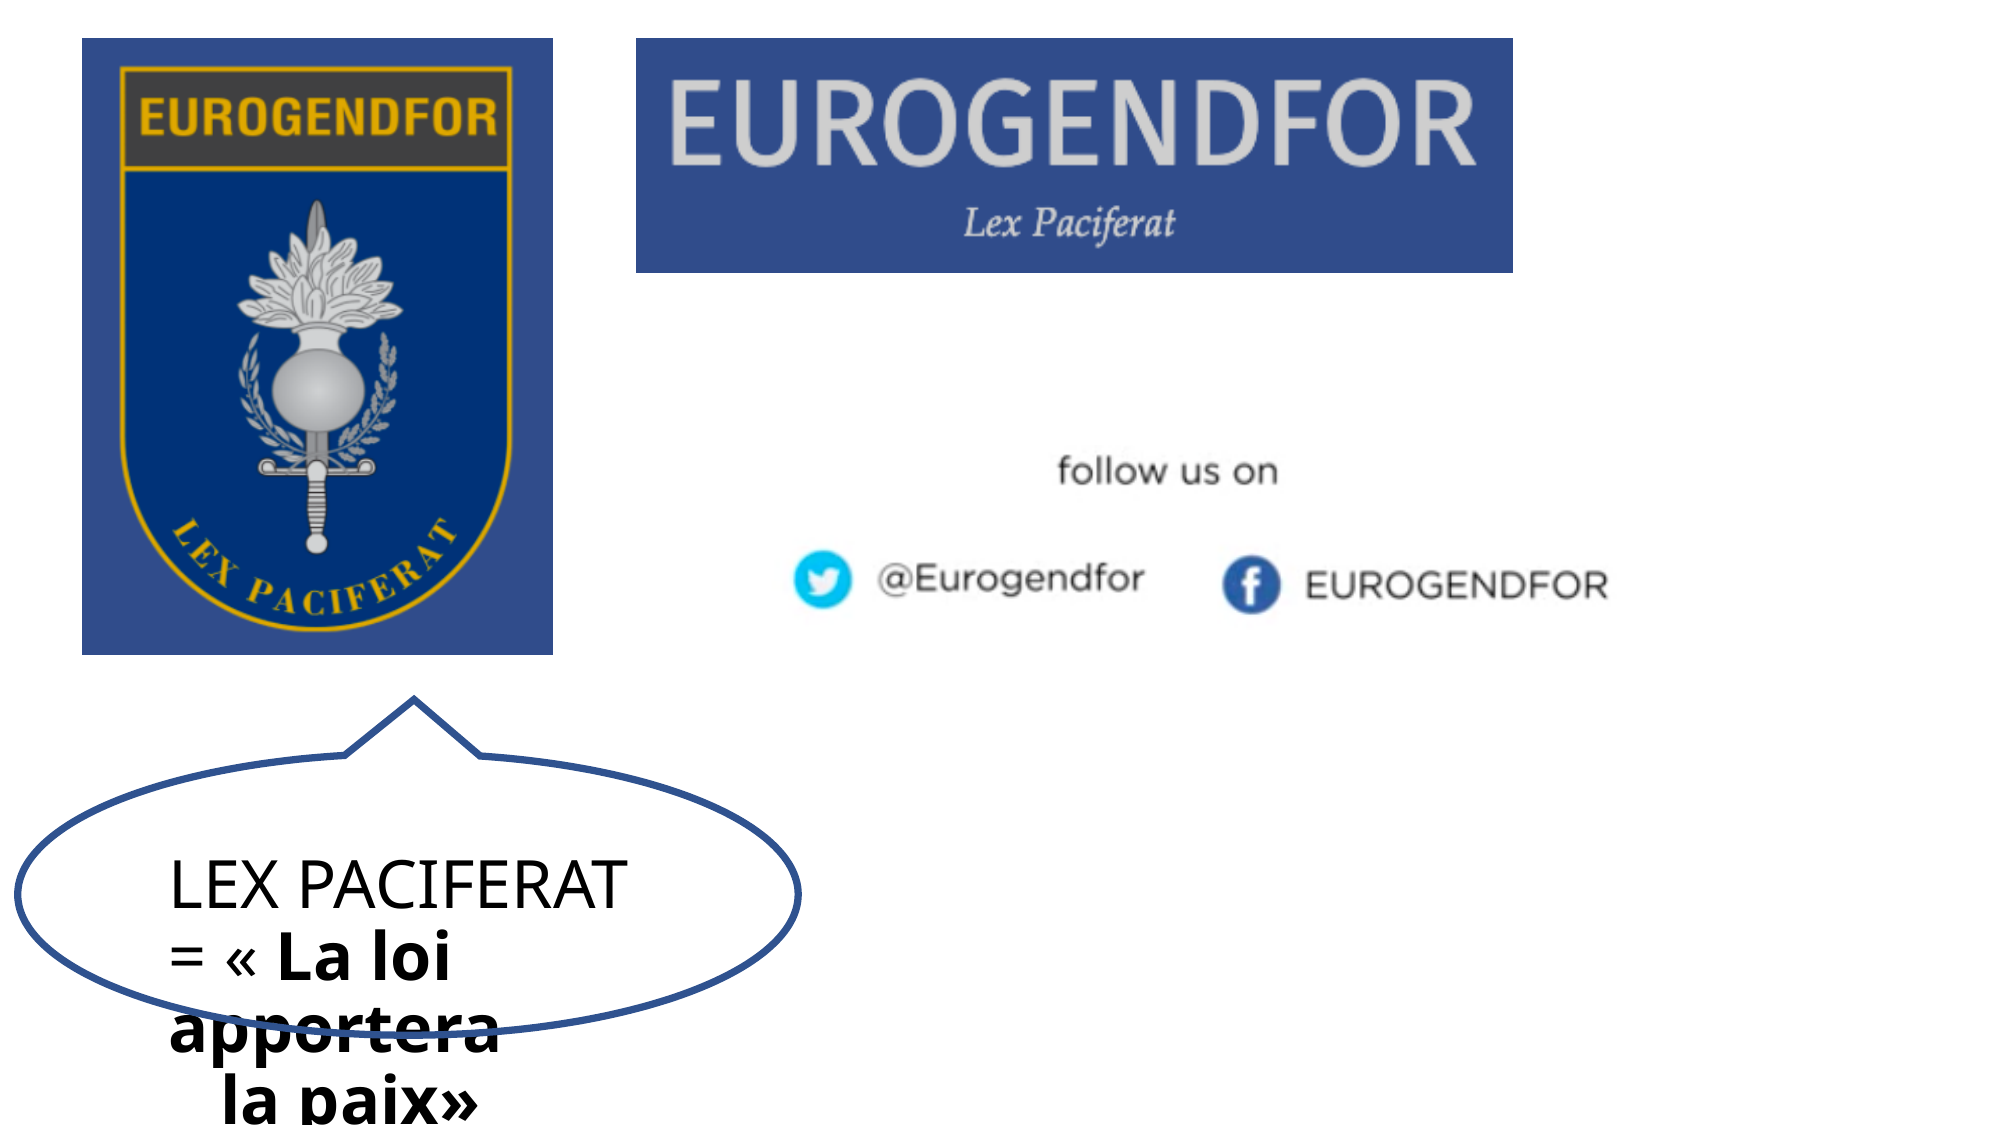

# LEX PACIFERAT = « La loi apportera la paix»